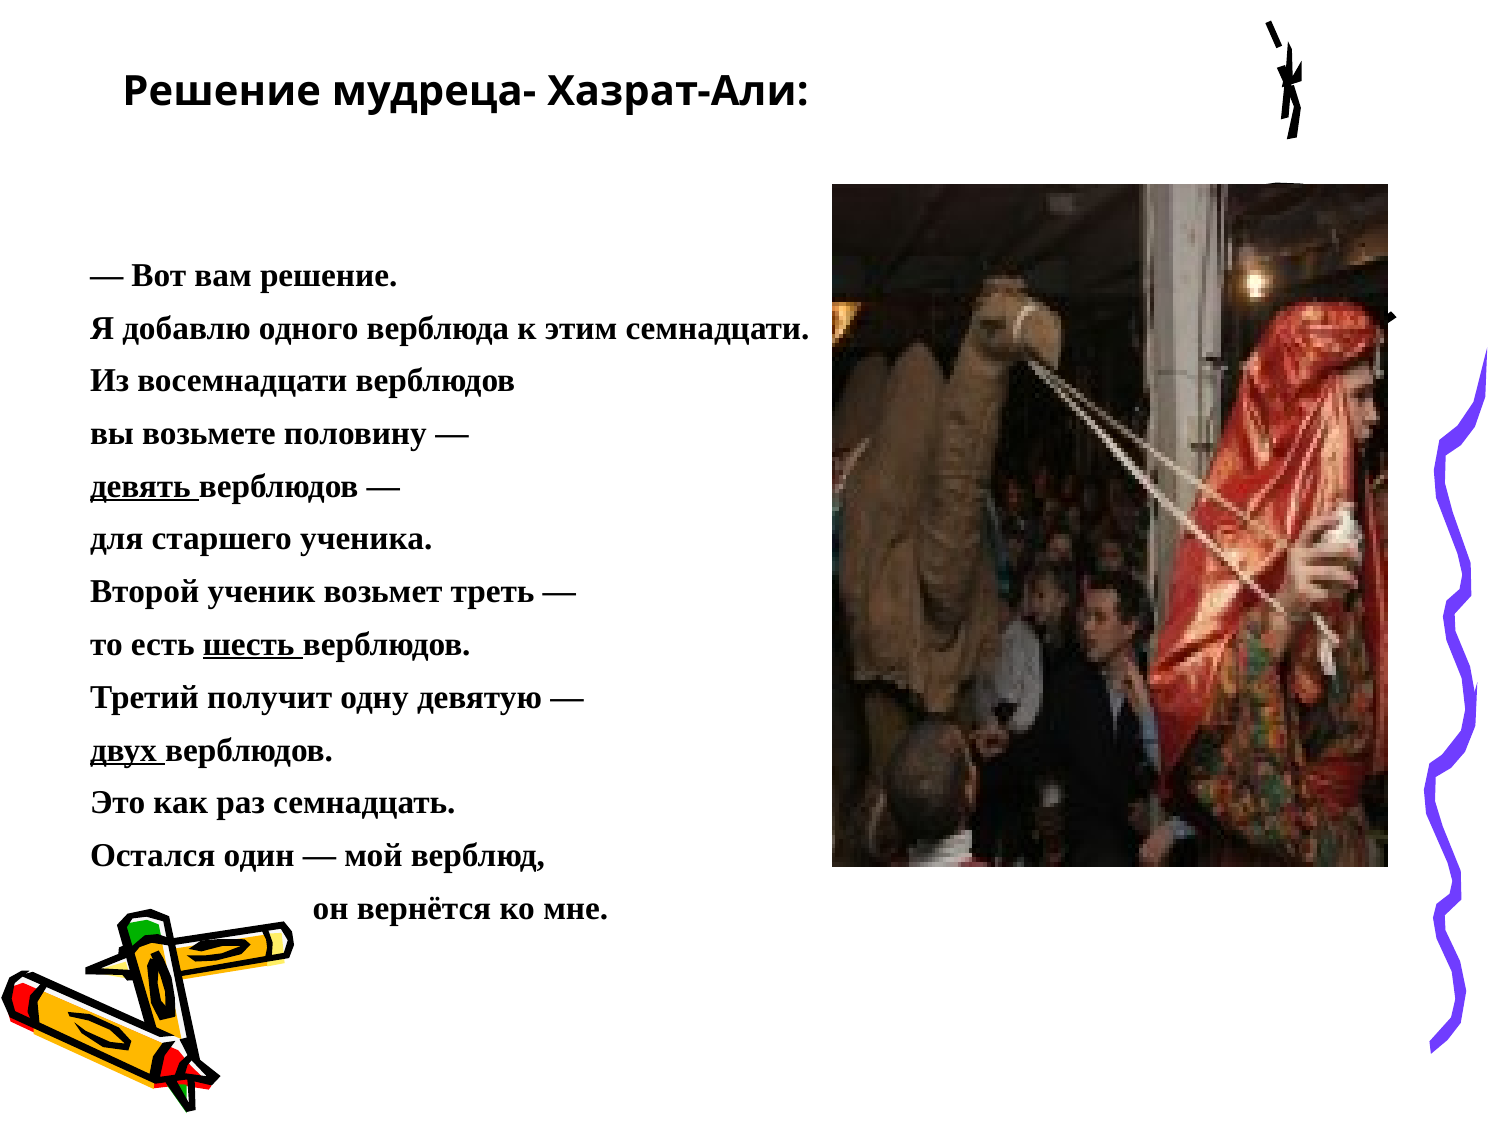

Решение мудреца- Хазрат-Али:
— Вот вам решение.
Я добавлю одного верблюда к этим семнадцати.
Из восемнадцати верблюдов
вы возьмете половину —
девять верблюдов —
для старшего ученика.
Второй ученик возьмет треть —
то есть шесть верблюдов.
Третий получит одну девятую —
двух верблюдов.
Это как раз семнадцать.
Остался один — мой верблюд,
 он вернётся ко мне.